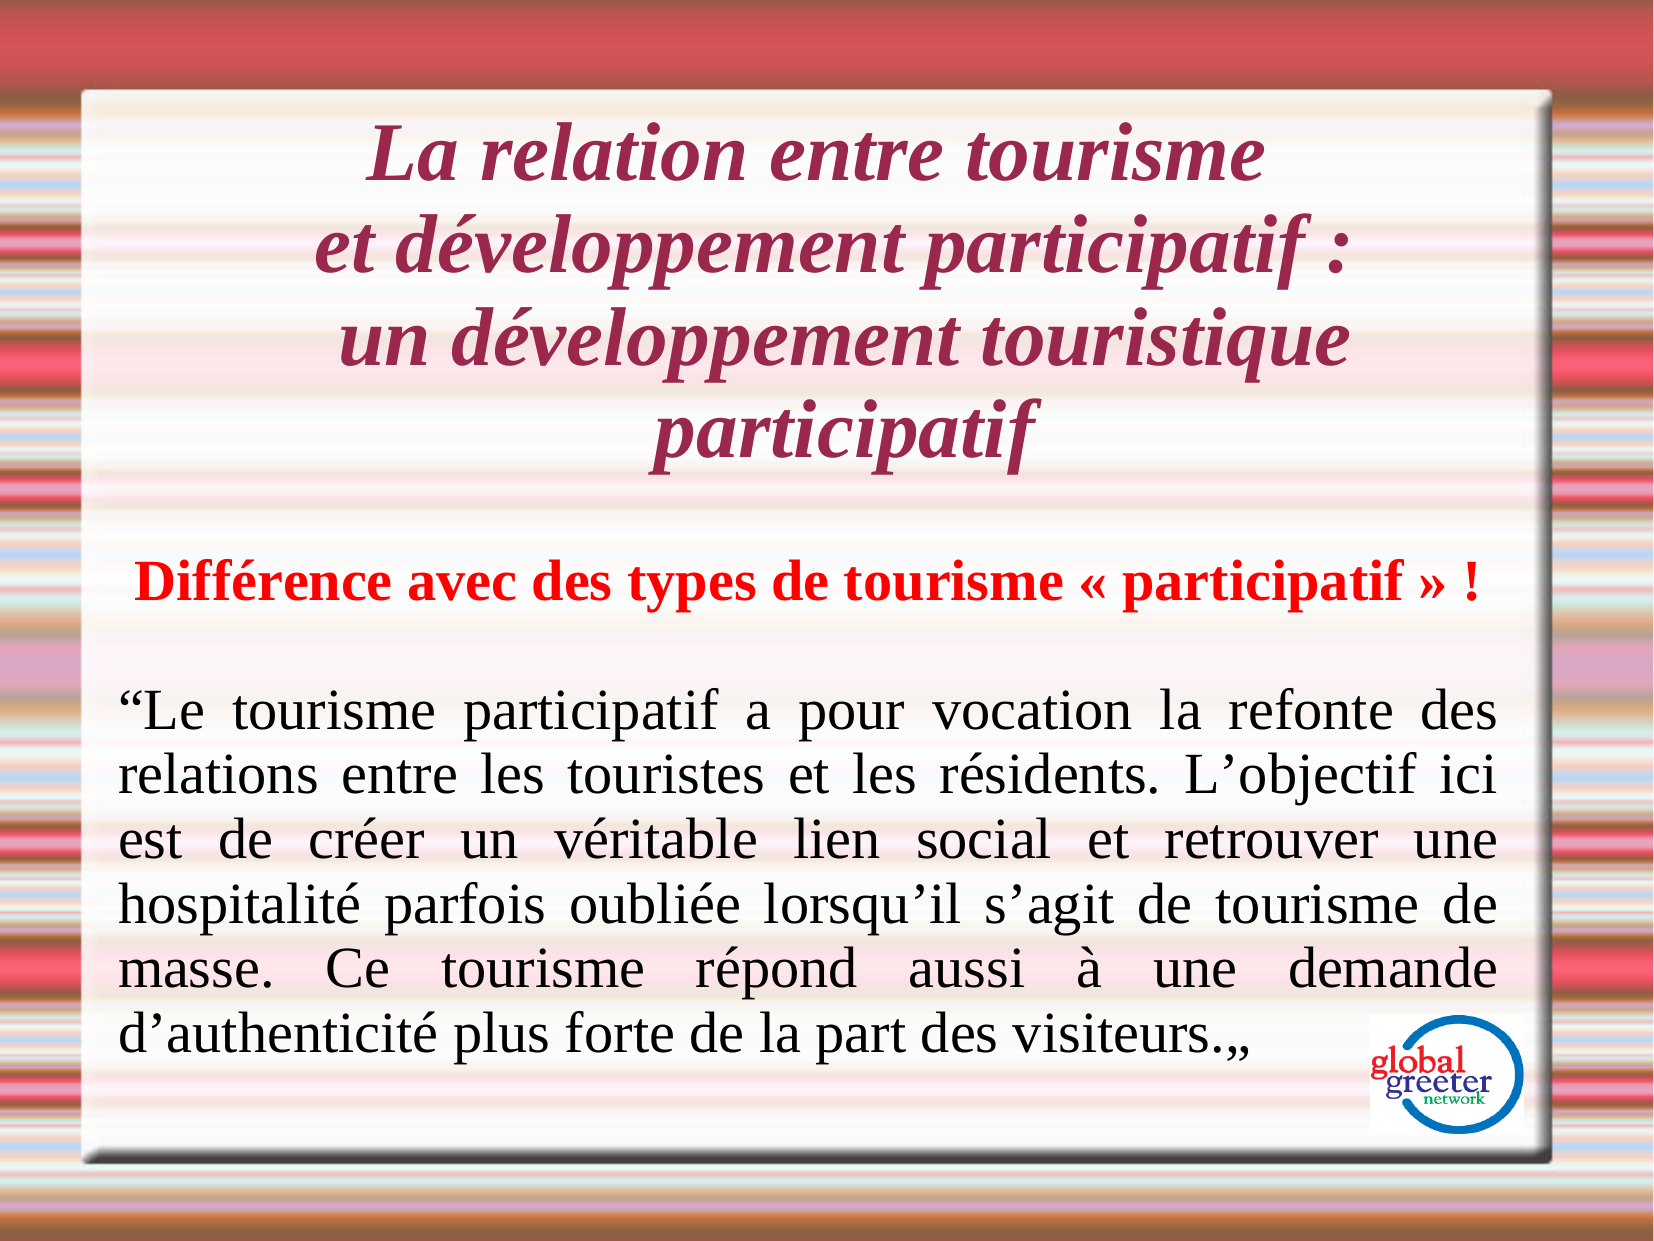

La relation entre tourisme
et développement participatif :
un développement touristique participatif
# Différence avec des types de tourisme « participatif » !
“Le tourisme participatif a pour vocation la refonte des relations entre les touristes et les résidents. L’objectif ici est de créer un véritable lien social et retrouver une hospitalité parfois oubliée lorsqu’il s’agit de tourisme de masse. Ce tourisme répond aussi à une demande d’authenticité plus forte de la part des visiteurs.„